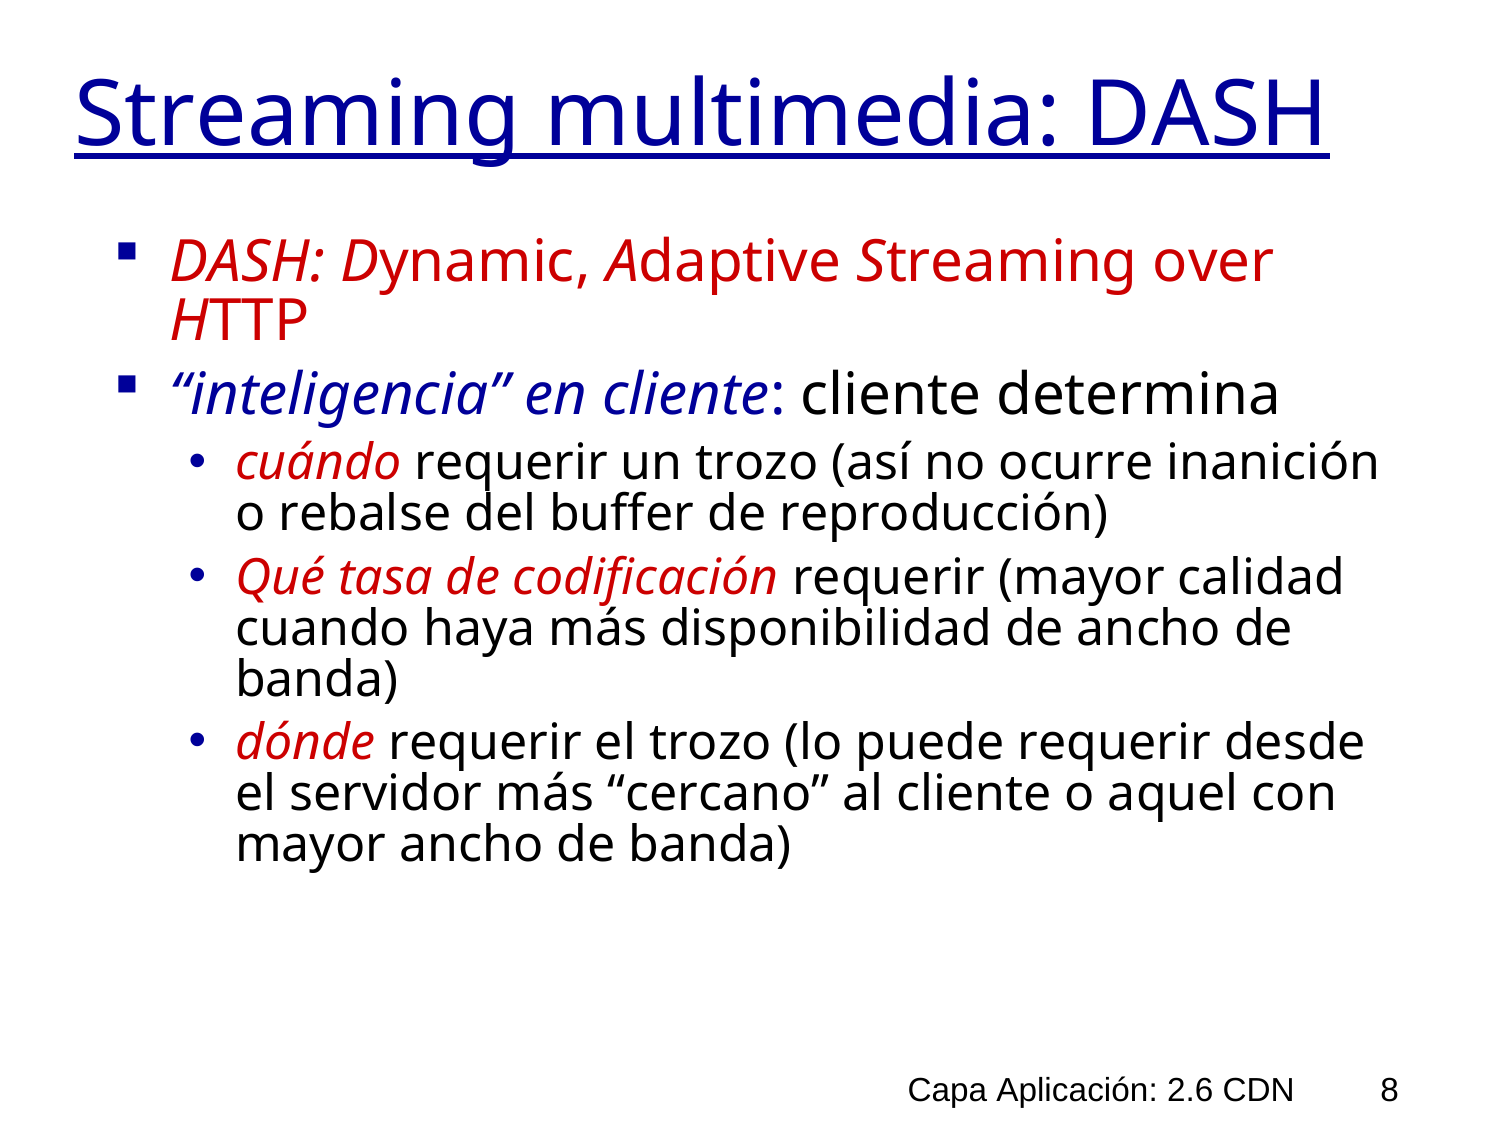

# Streaming multimedia: DASH
DASH: Dynamic, Adaptive Streaming over HTTP
“inteligencia” en cliente: cliente determina
cuándo requerir un trozo (así no ocurre inanición o rebalse del buffer de reproducción)
Qué tasa de codificación requerir (mayor calidad cuando haya más disponibilidad de ancho de banda)
dónde requerir el trozo (lo puede requerir desde el servidor más “cercano” al cliente o aquel con mayor ancho de banda)
8